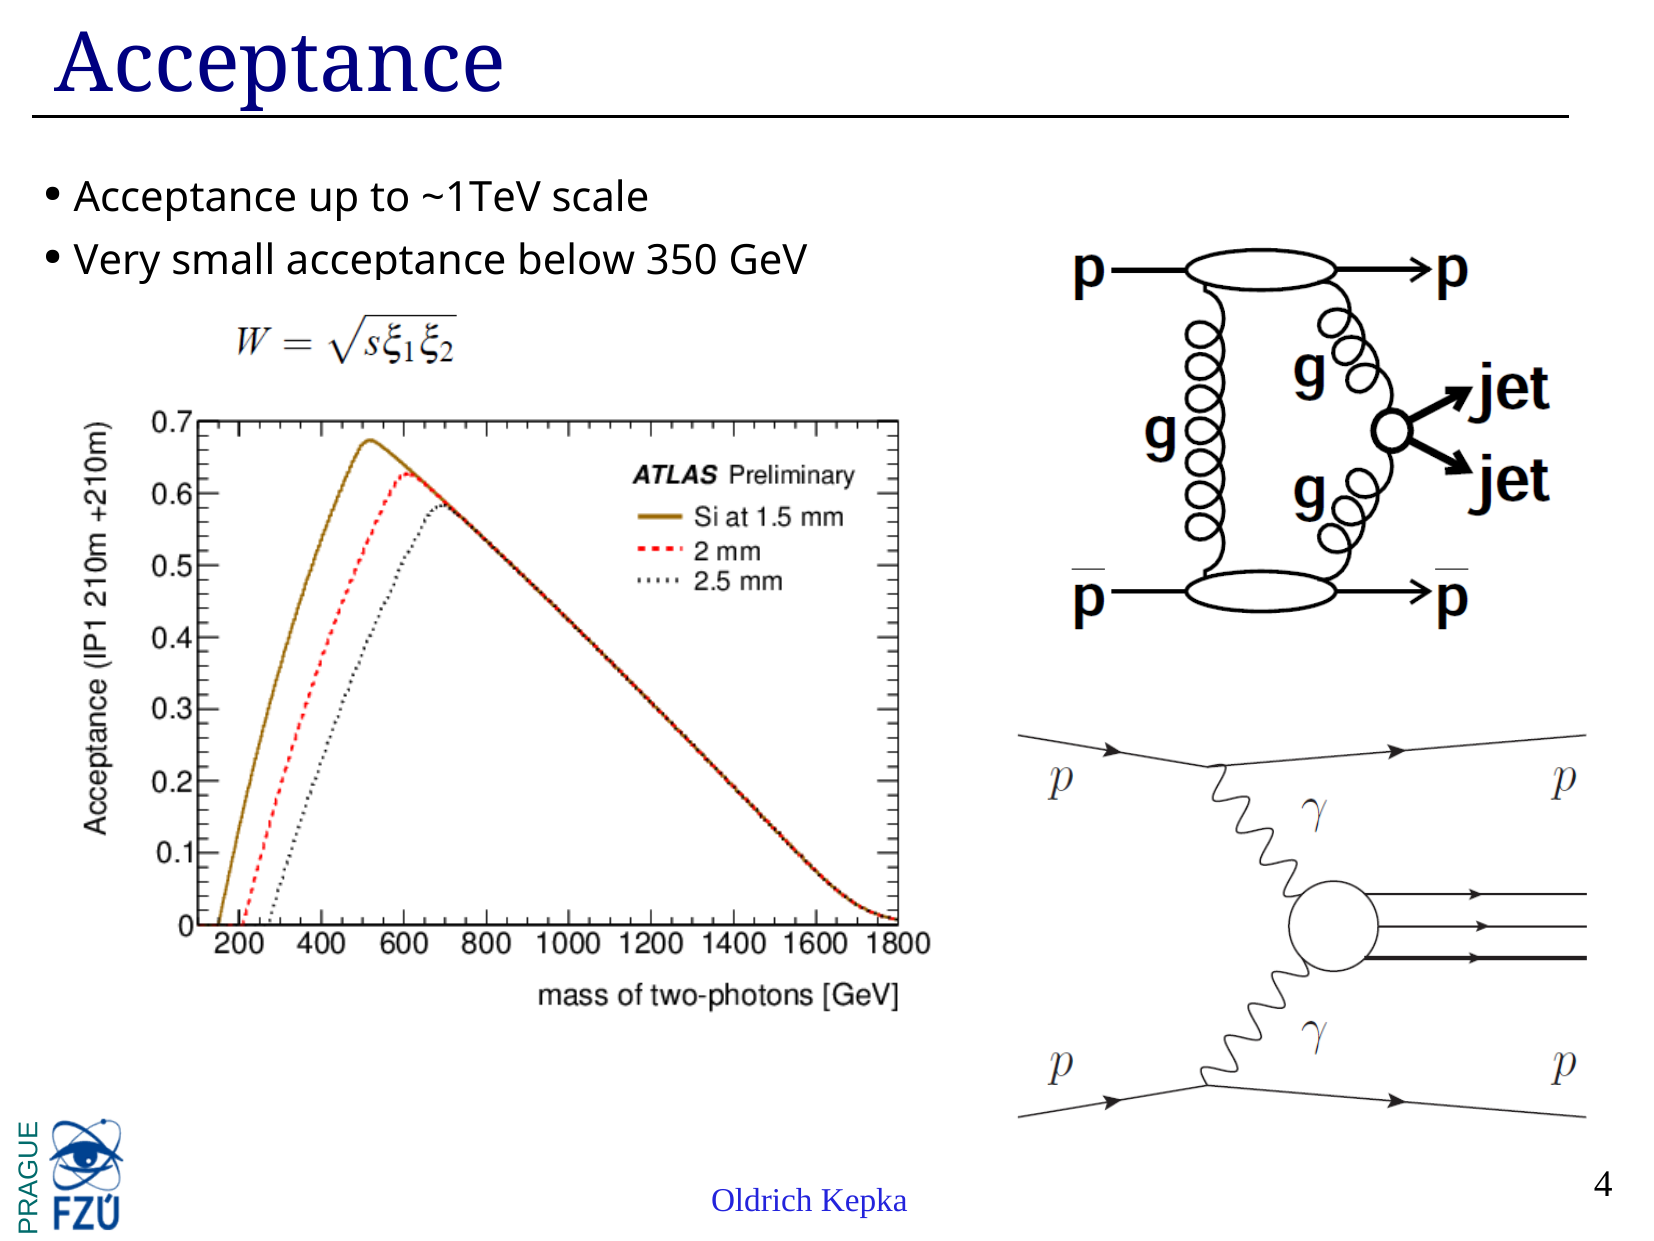

# Acceptance
Acceptance up to ~1TeV scale
Very small acceptance below 350 GeV
4